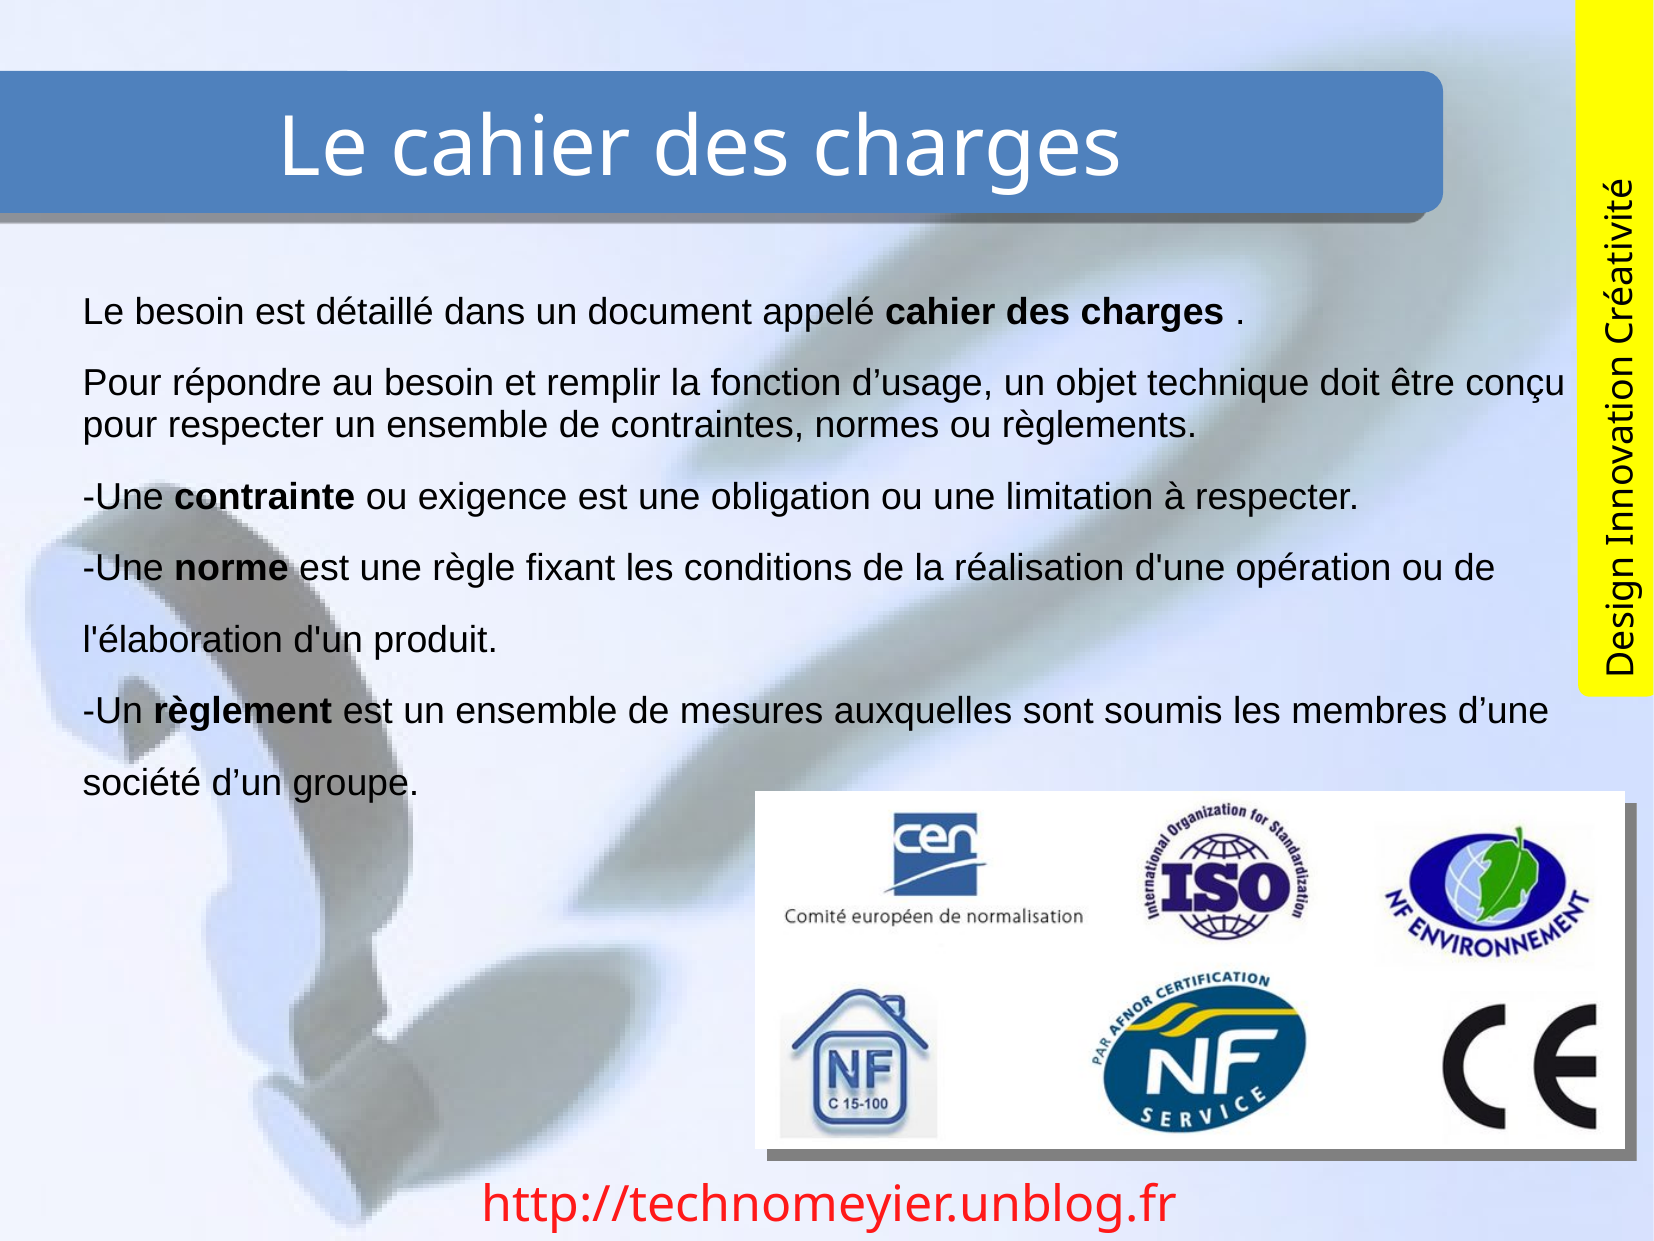

#
Le cahier des charges
Design Innovation Créativité
Le besoin est détaillé dans un document appelé cahier des charges .
Pour répondre au besoin et remplir la fonction d’usage, un objet technique doit être conçu pour respecter un ensemble de contraintes, normes ou règlements.
-Une contrainte ou exigence est une obligation ou une limitation à respecter.
-Une norme est une règle fixant les conditions de la réalisation d'une opération ou de
l'élaboration d'un produit.
-Un règlement est un ensemble de mesures auxquelles sont soumis les membres d’une
société d’un groupe.
http://technomeyier.unblog.fr